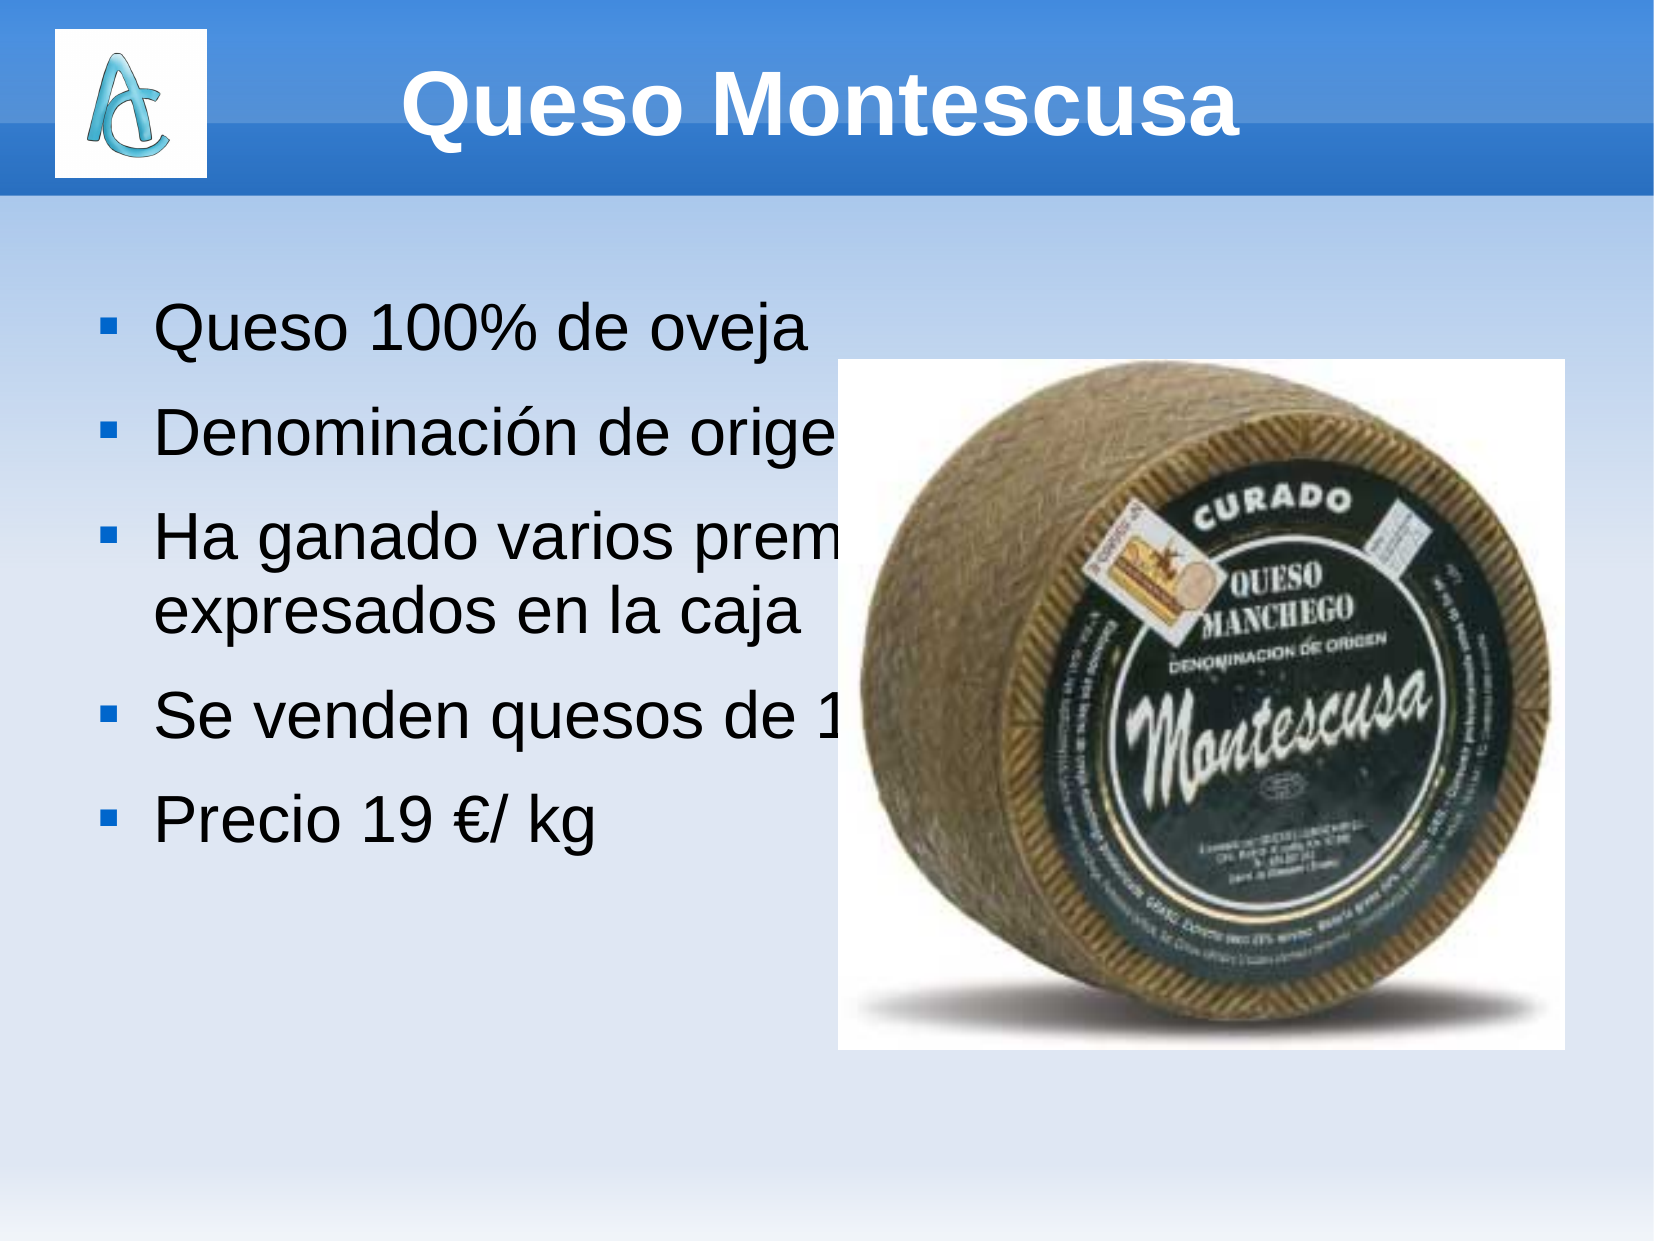

# Queso Montescusa
Queso 100% de oveja
Denominación de origen
Ha ganado varios premios que vienen expresados en la caja
Se venden quesos de 1, 2 y 3 kilos
Precio 19 €/ kg